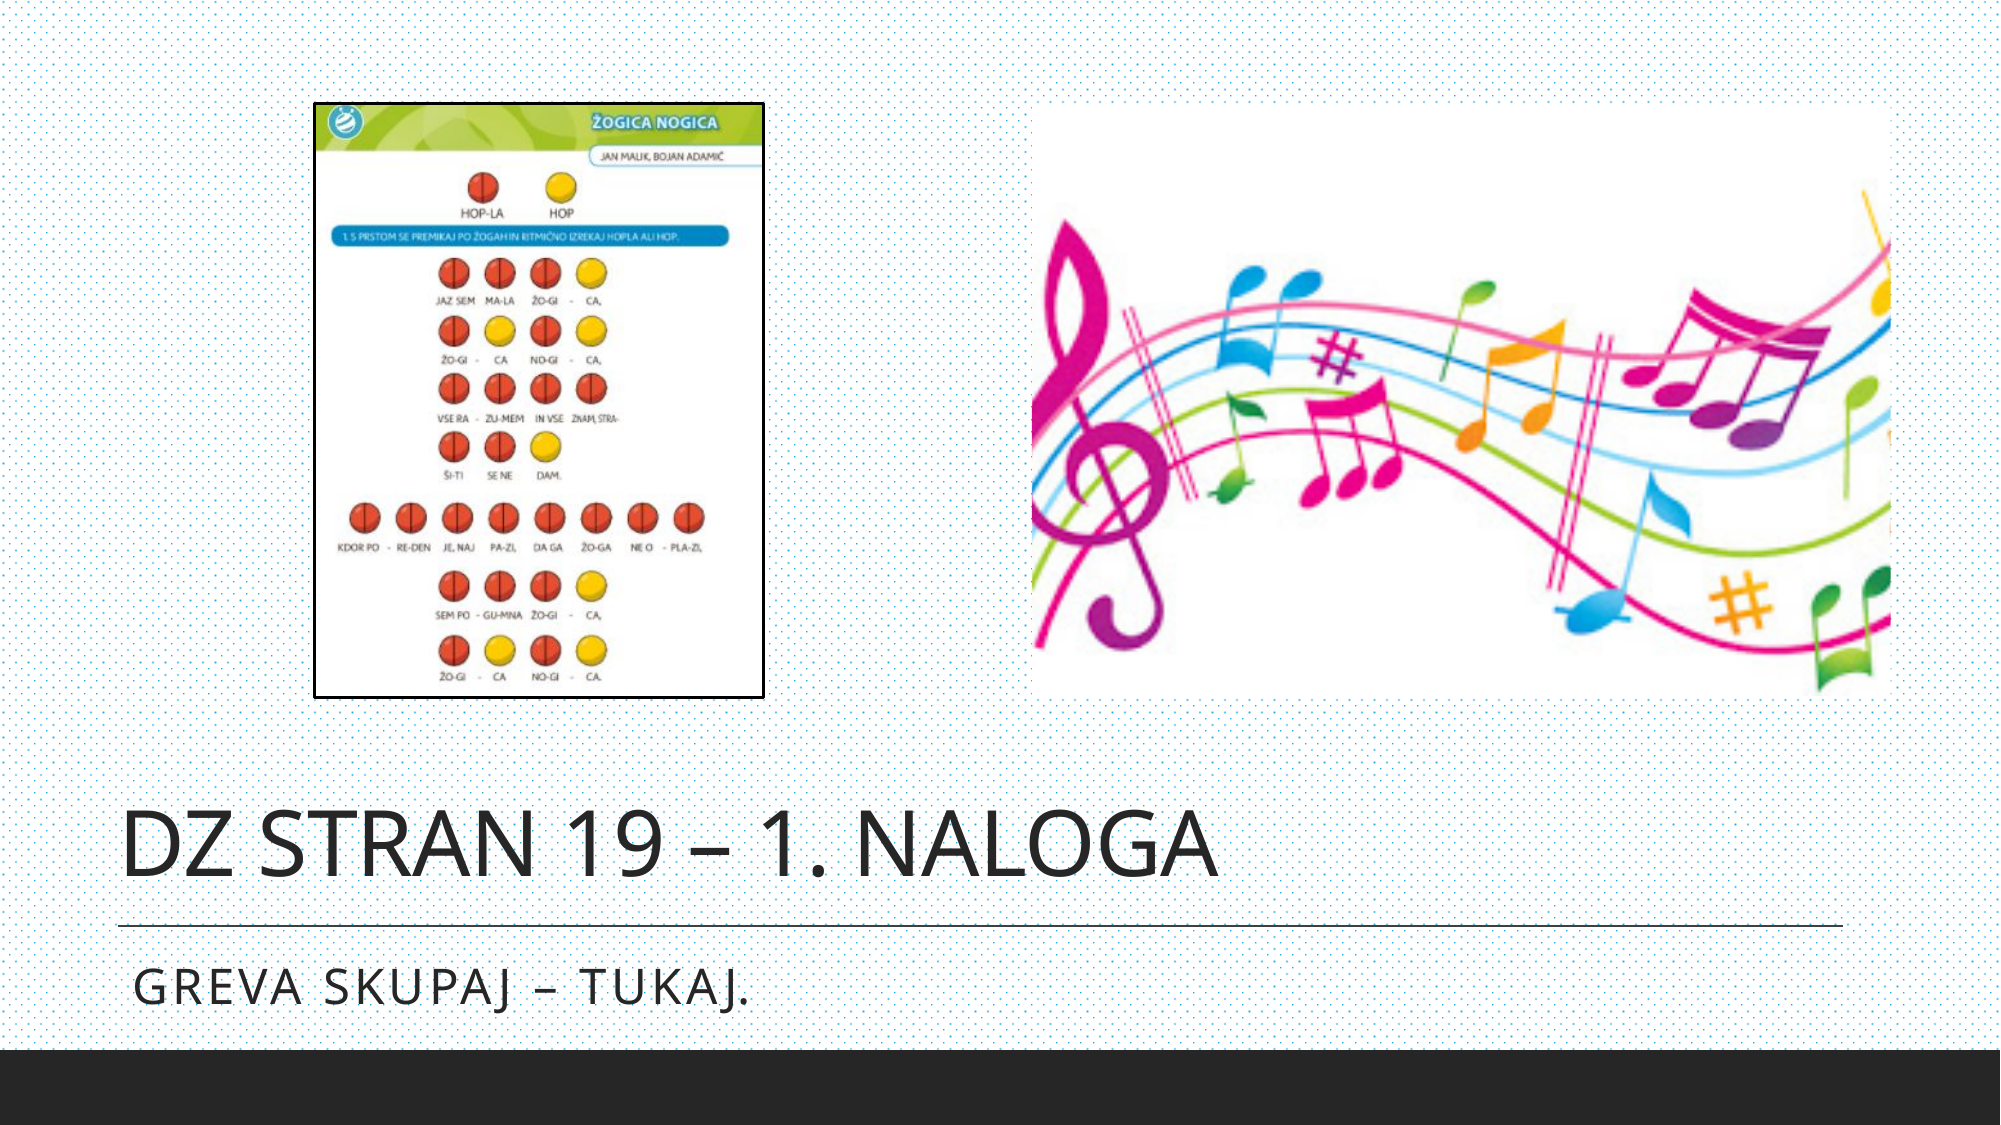

# DZ STRAN 19 – 1. NALOGA
 GREVA SKUPAJ – TUKAJ.